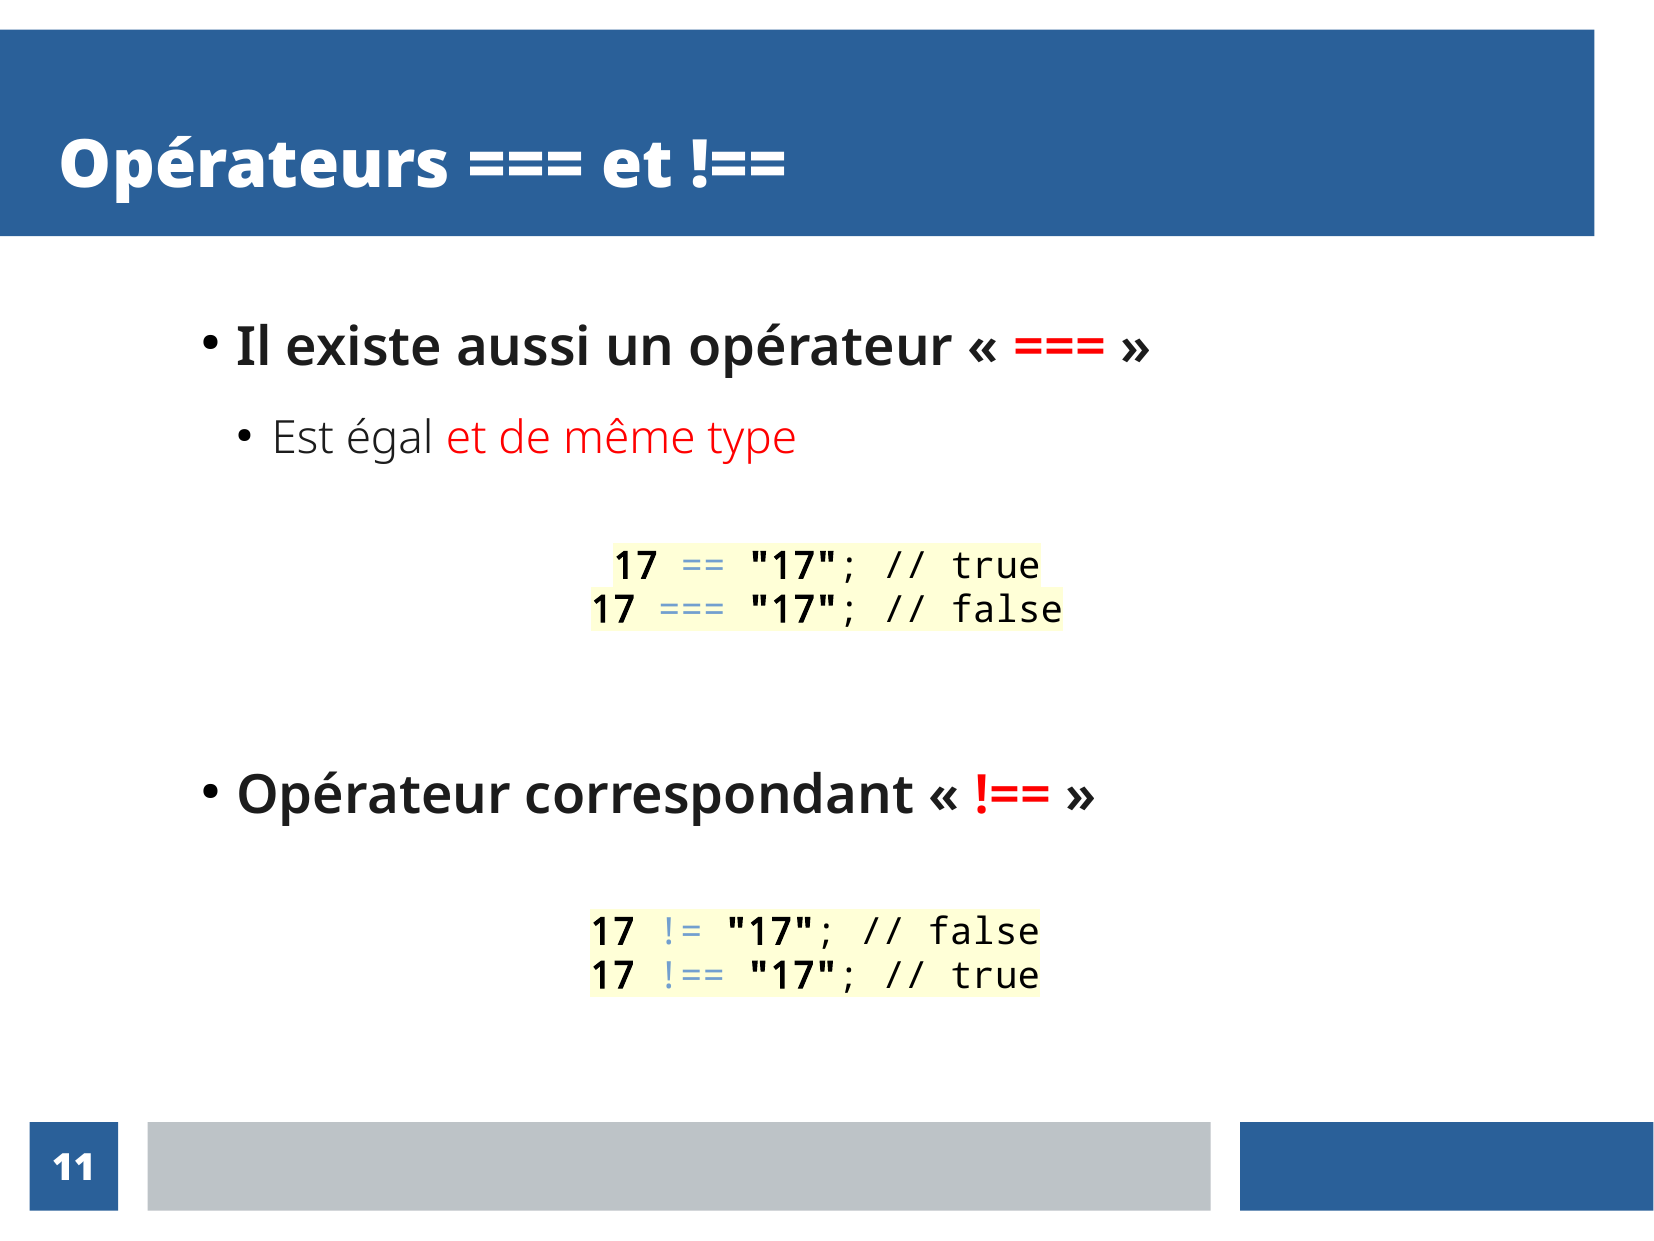

# Opérateurs === et !==
Il existe aussi un opérateur « === »
Est égal et de même type
17 == "17"; // true
17 === "17"; // false
Opérateur correspondant « !== »
17 != "17"; // false
17 !== "17"; // true
11